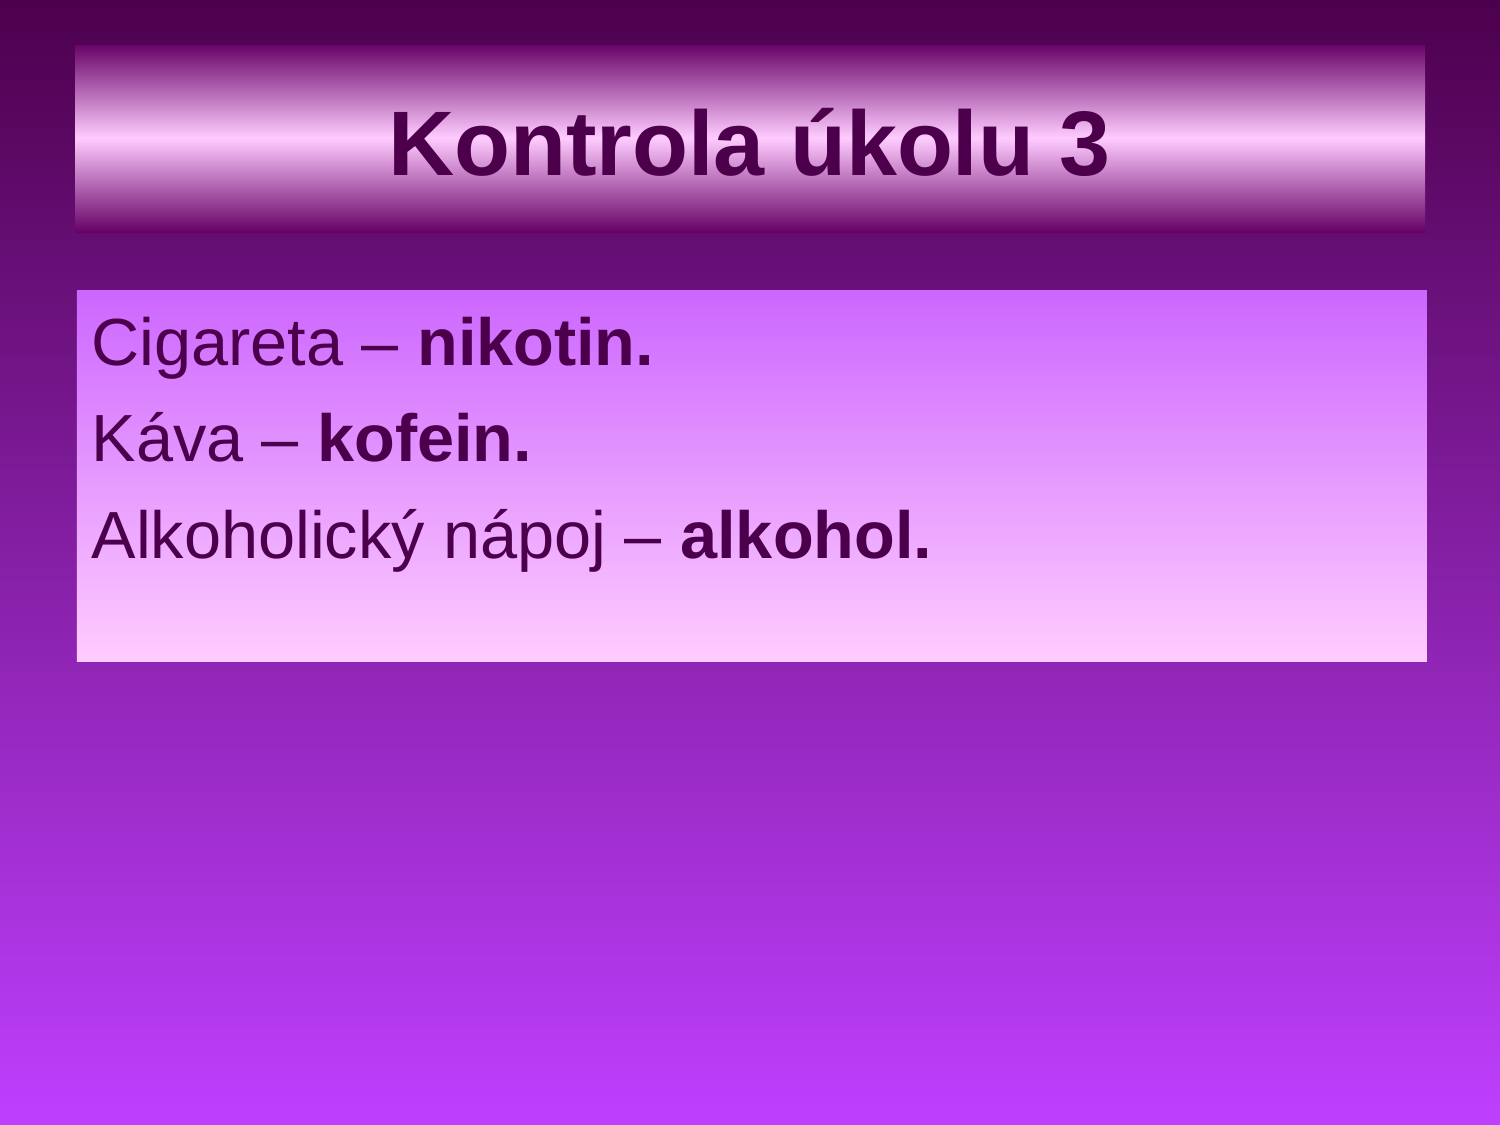

# Kontrola úkolu 3
Cigareta – nikotin.
Káva – kofein.
Alkoholický nápoj – alkohol.